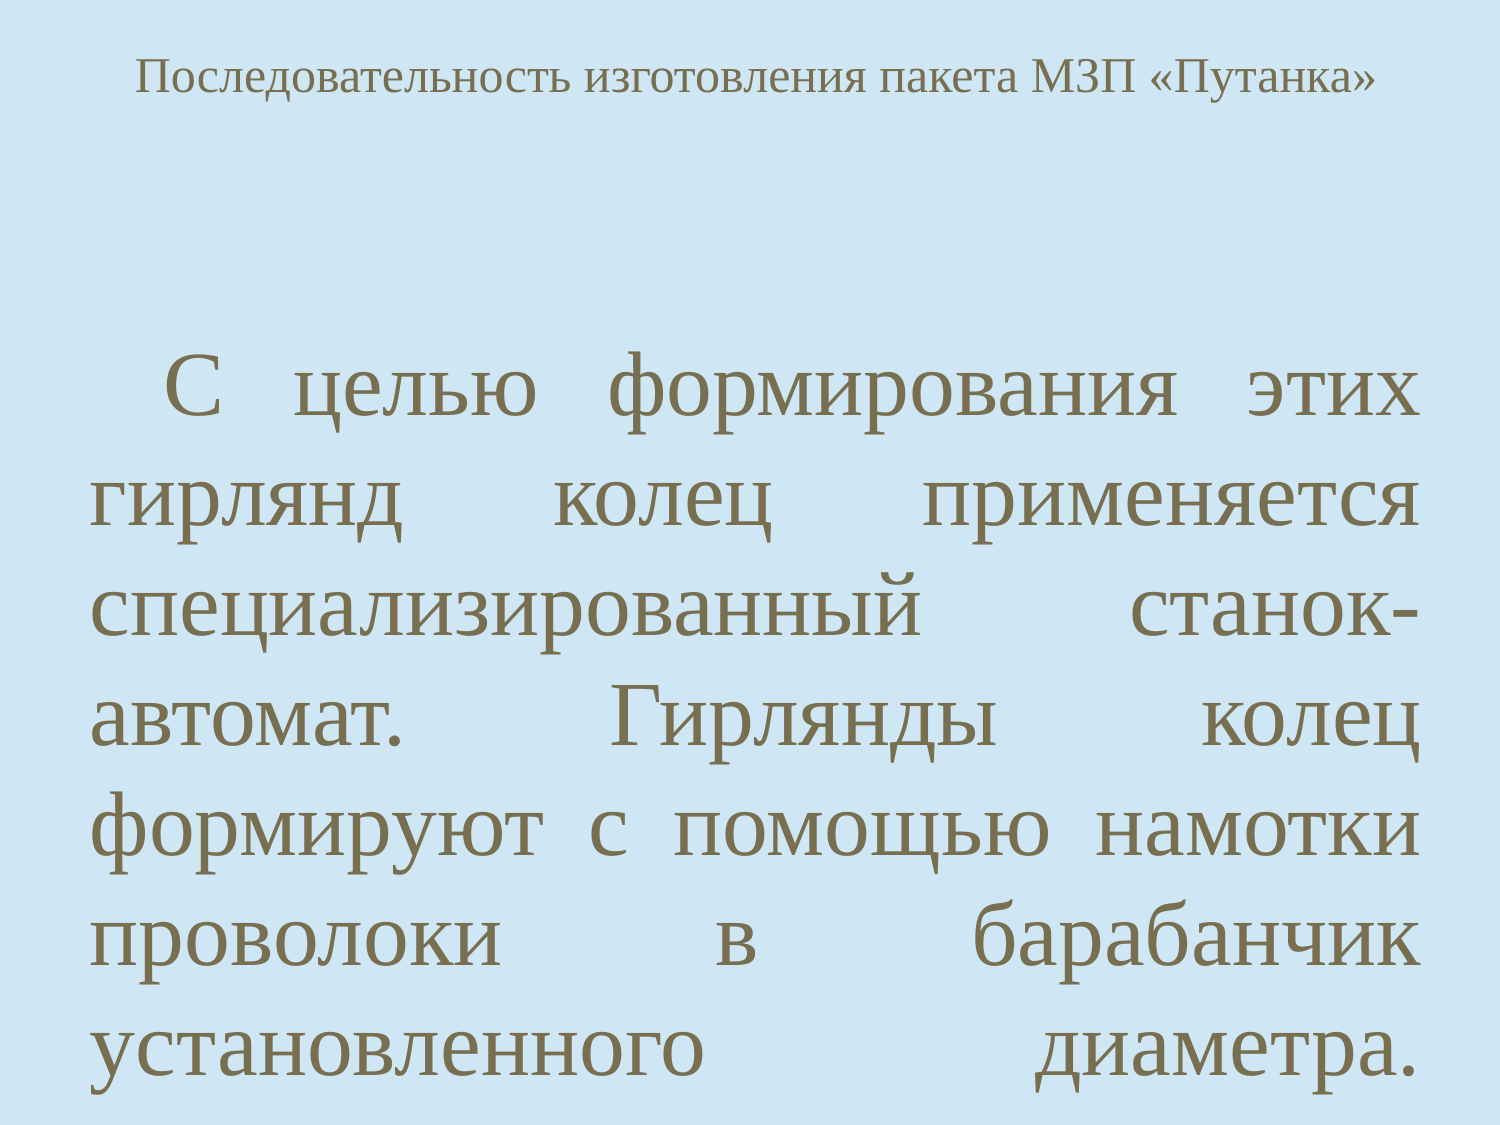

Последовательность изготовления пакета МЗП «Путанка»
# С целью формирования этих гирлянд колец применяется специализированный станок-автомат. Гирлянды колец формируют с помощью намотки проволоки в барабанчик установленного диаметра. Укладывание проволоки вместе с конкретным шажком исполняется укладчиком. Соединение проволоки между собою (формирование скруток) совершается вместе с помощью скручивающего аппарата.